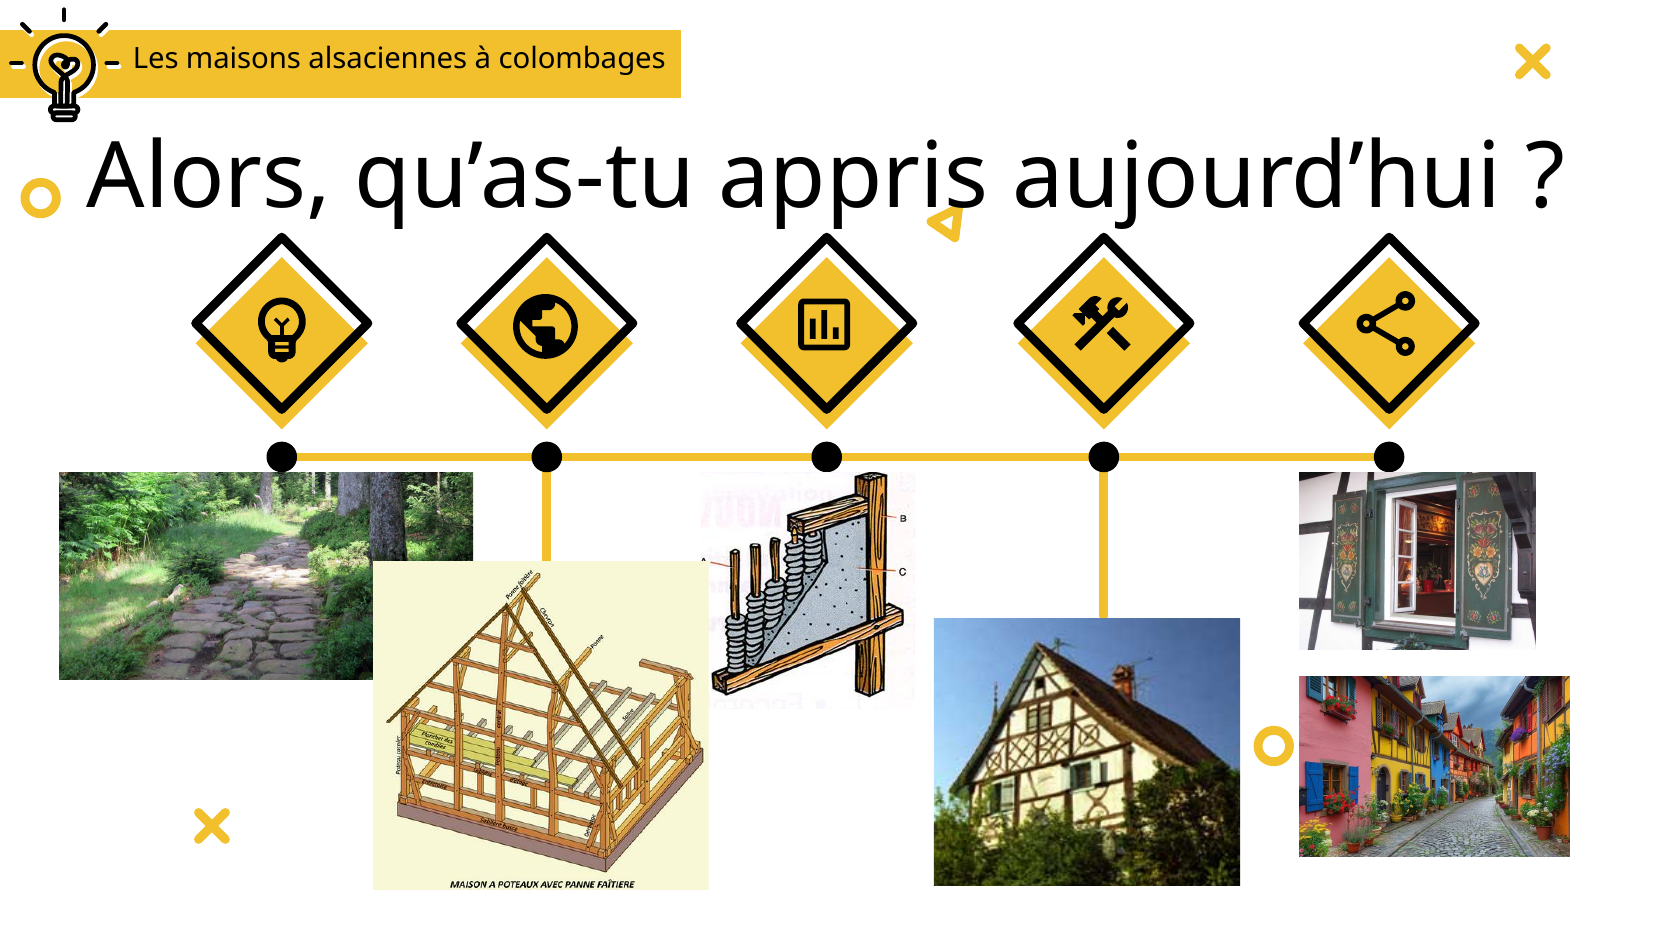

Les maisons alsaciennes à colombages
# Alors, qu’as-tu appris aujourd’hui ?